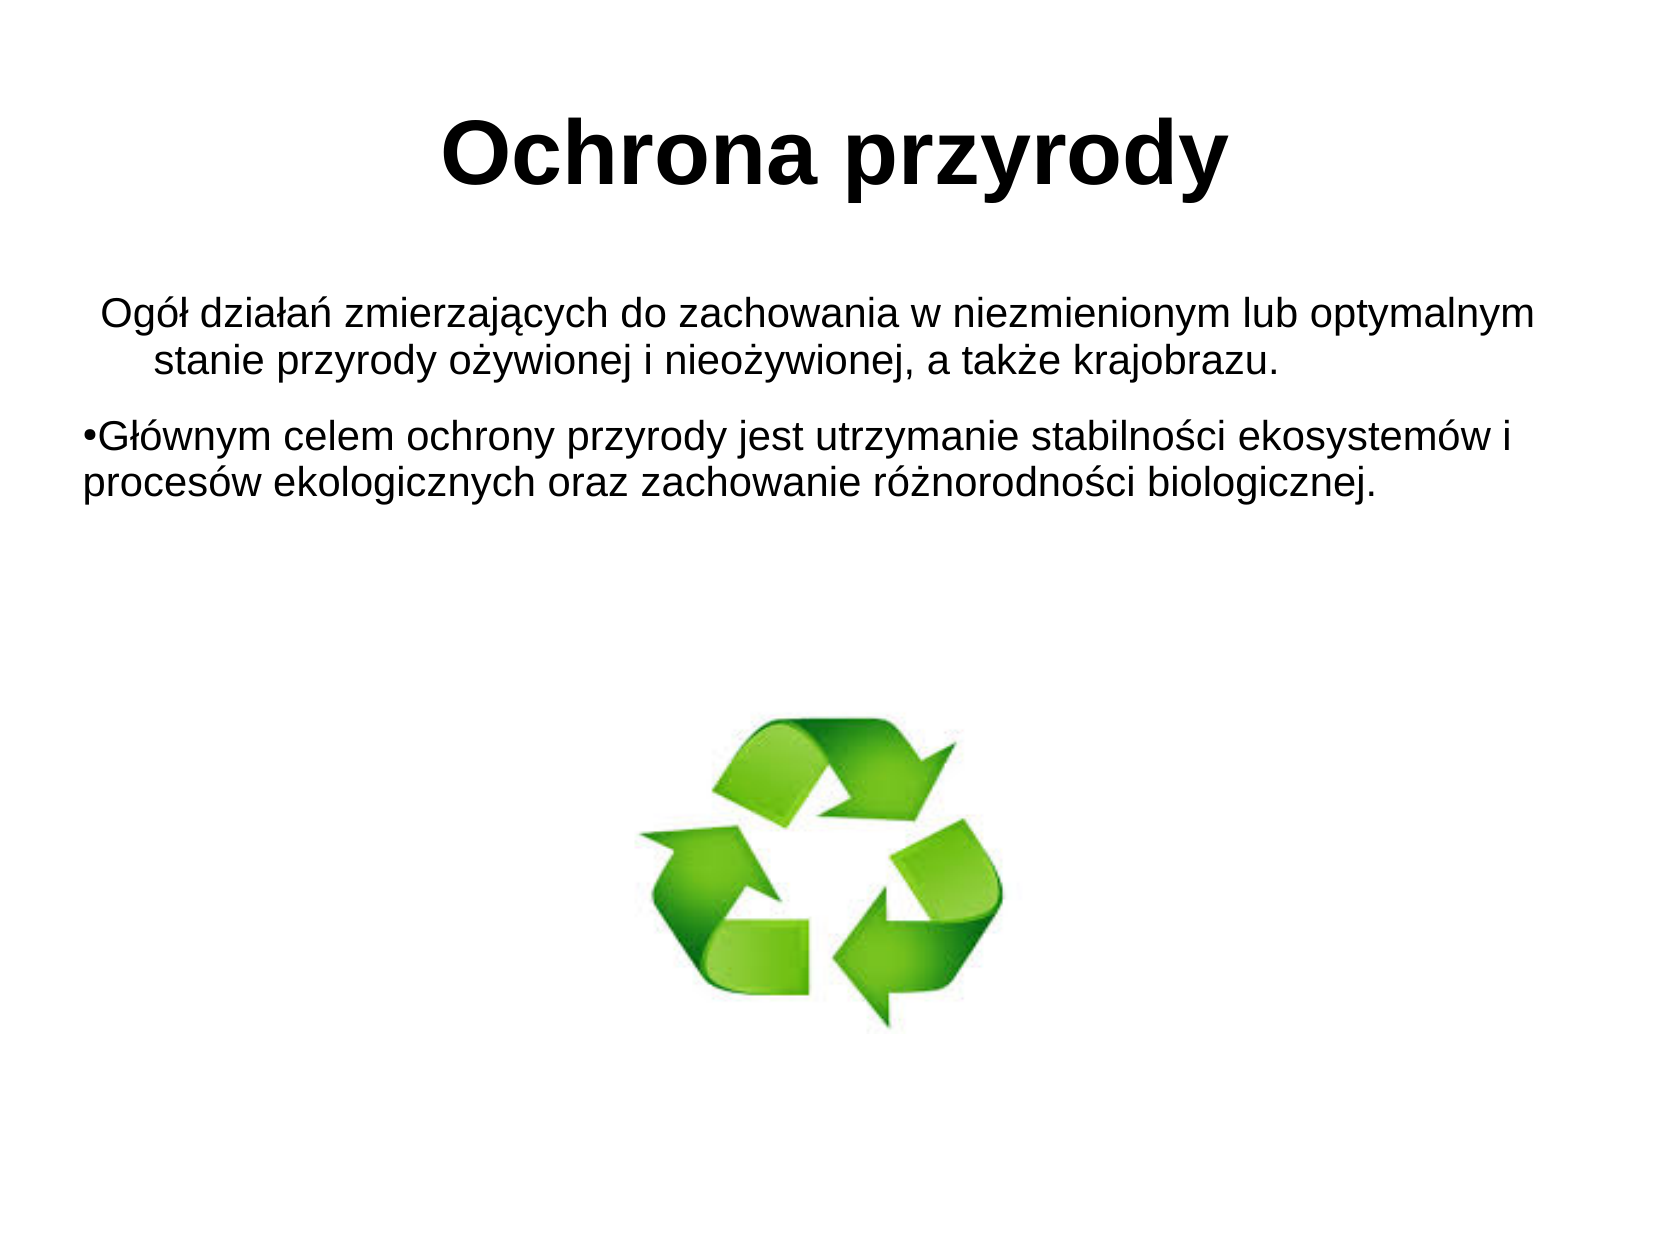

# Ochrona przyrody
Ogół działań zmierzających do zachowania w niezmienionym lub optymalnym stanie przyrody ożywionej i nieożywionej, a także krajobrazu.
Głównym celem ochrony przyrody jest utrzymanie stabilności ekosystemów i procesów ekologicznych oraz zachowanie różnorodności biologicznej.